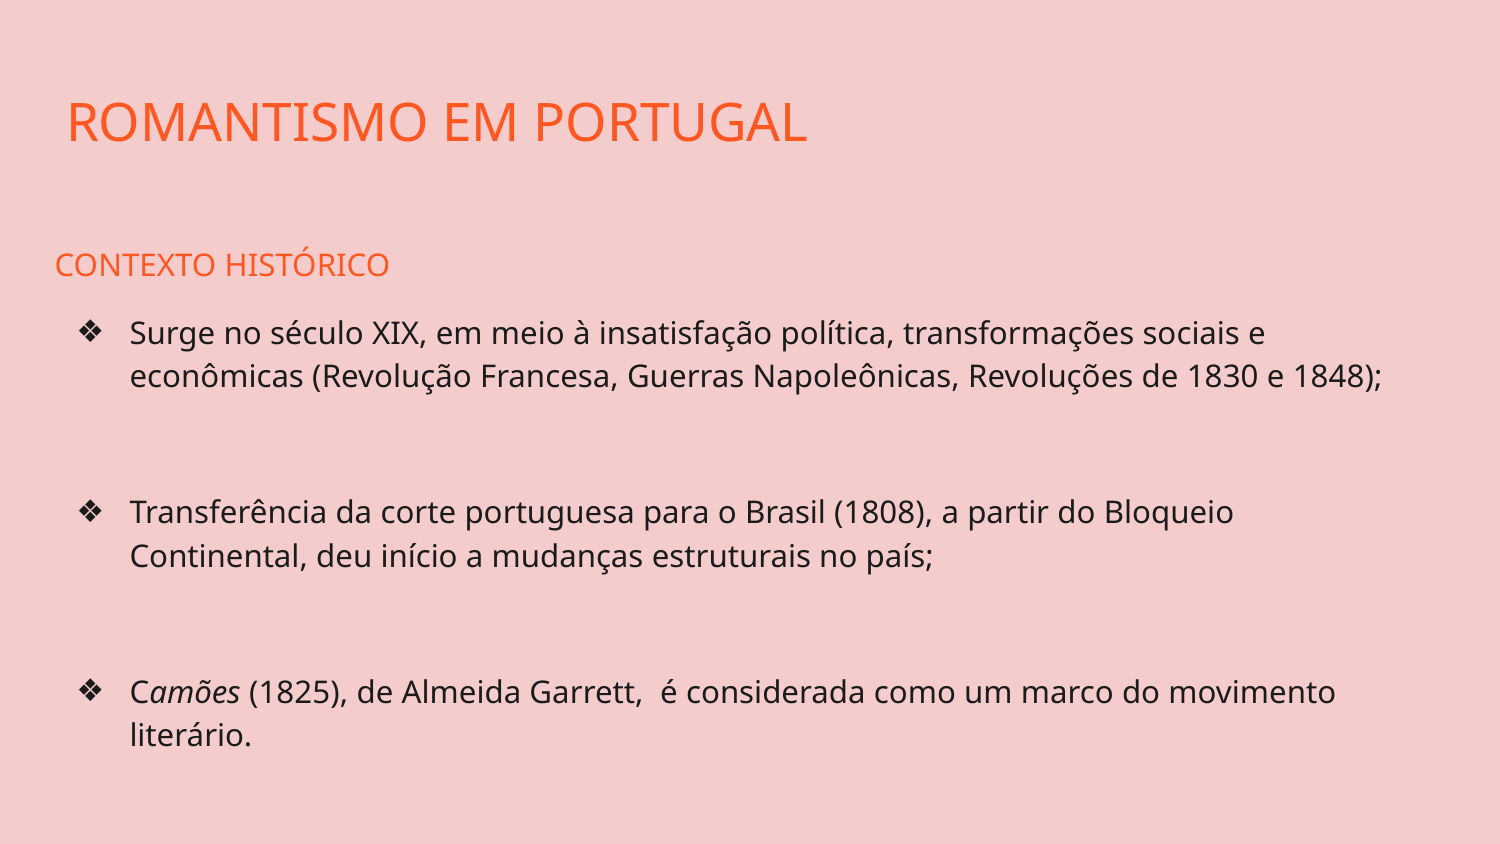

# ROMANTISMO EM PORTUGAL
CONTEXTO HISTÓRICO
Surge no século XIX, em meio à insatisfação política, transformações sociais e econômicas (Revolução Francesa, Guerras Napoleônicas, Revoluções de 1830 e 1848);
Transferência da corte portuguesa para o Brasil (1808), a partir do Bloqueio Continental, deu início a mudanças estruturais no país;
Camões (1825), de Almeida Garrett, é considerada como um marco do movimento literário.